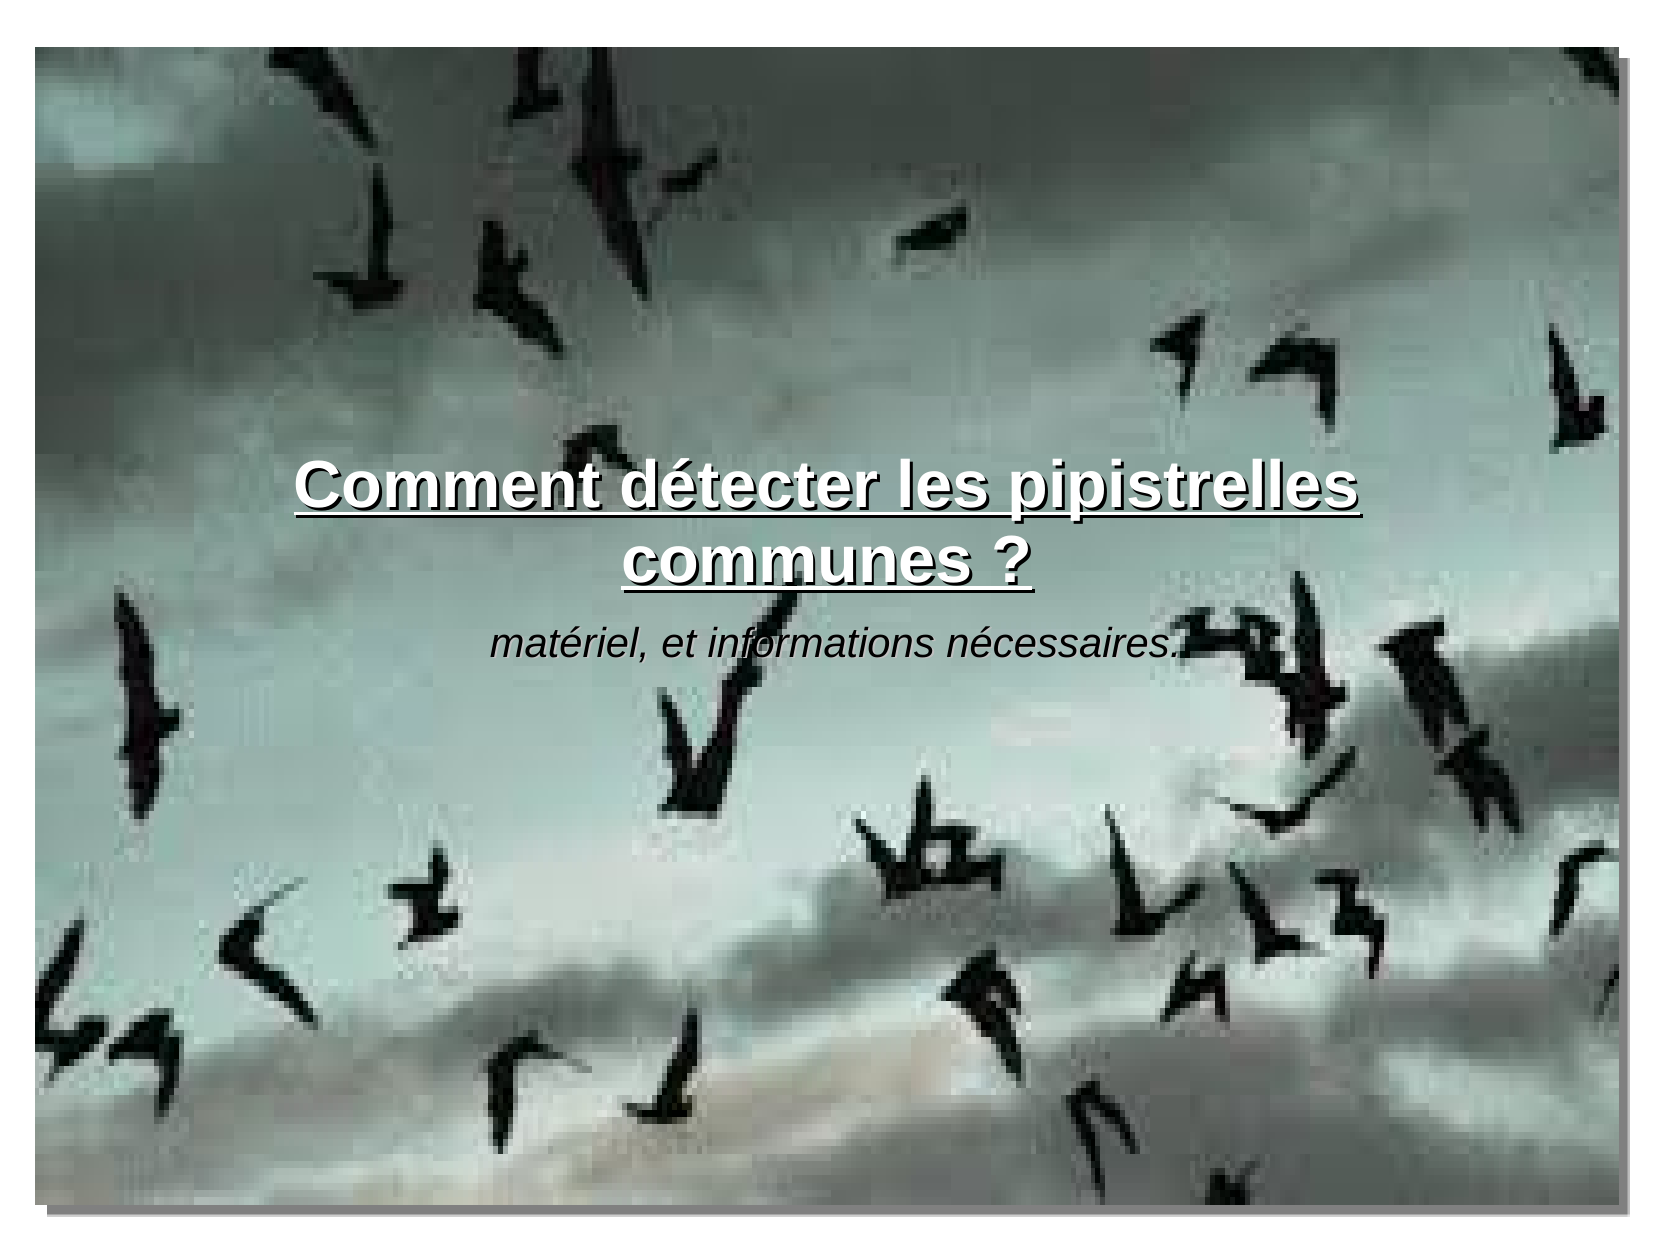

# Comment détecter les pipistrelles communes ?
 matériel, et informations nécessaires.